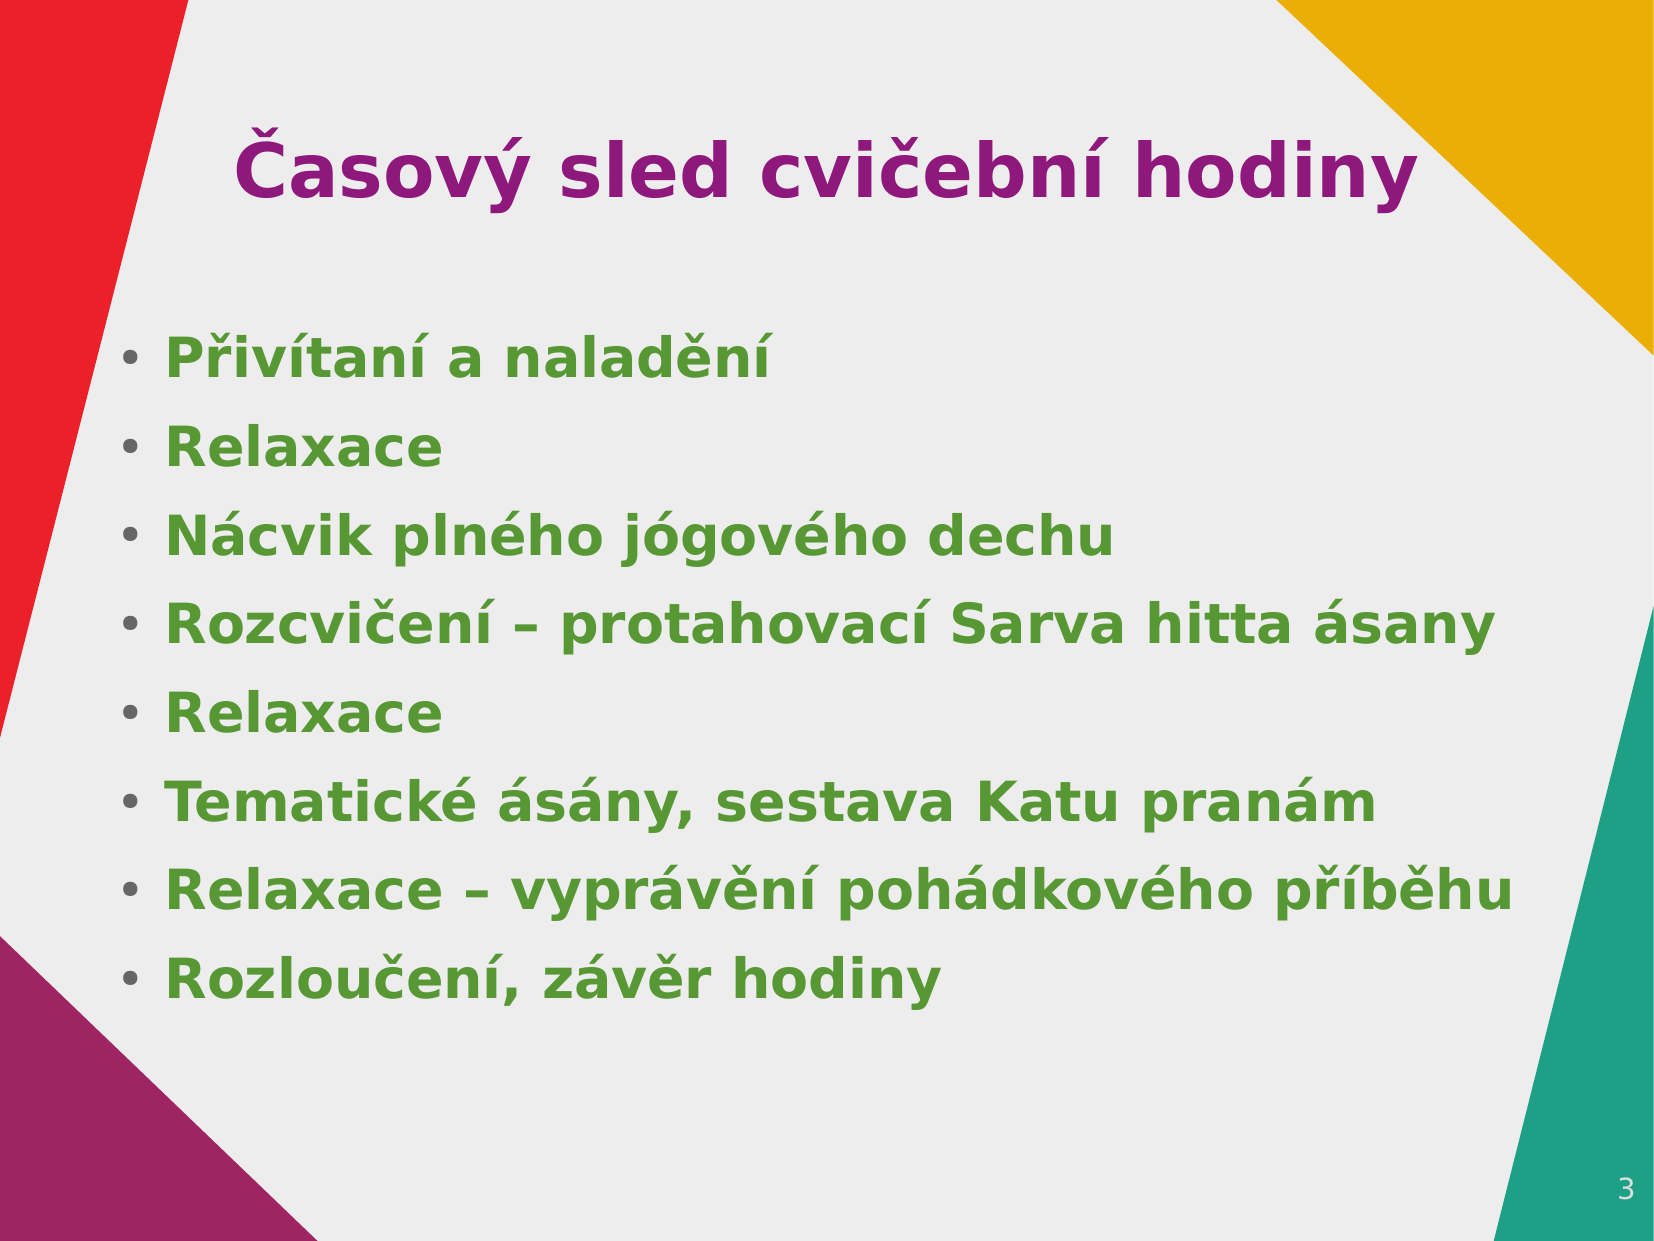

# Časový sled cvičební hodiny
Přivítaní a naladění
Relaxace
Nácvik plného jógového dechu
Rozcvičení – protahovací Sarva hitta ásany
Relaxace
Tematické ásány, sestava Katu pranám
Relaxace – vyprávění pohádkového příběhu
Rozloučení, závěr hodiny
3